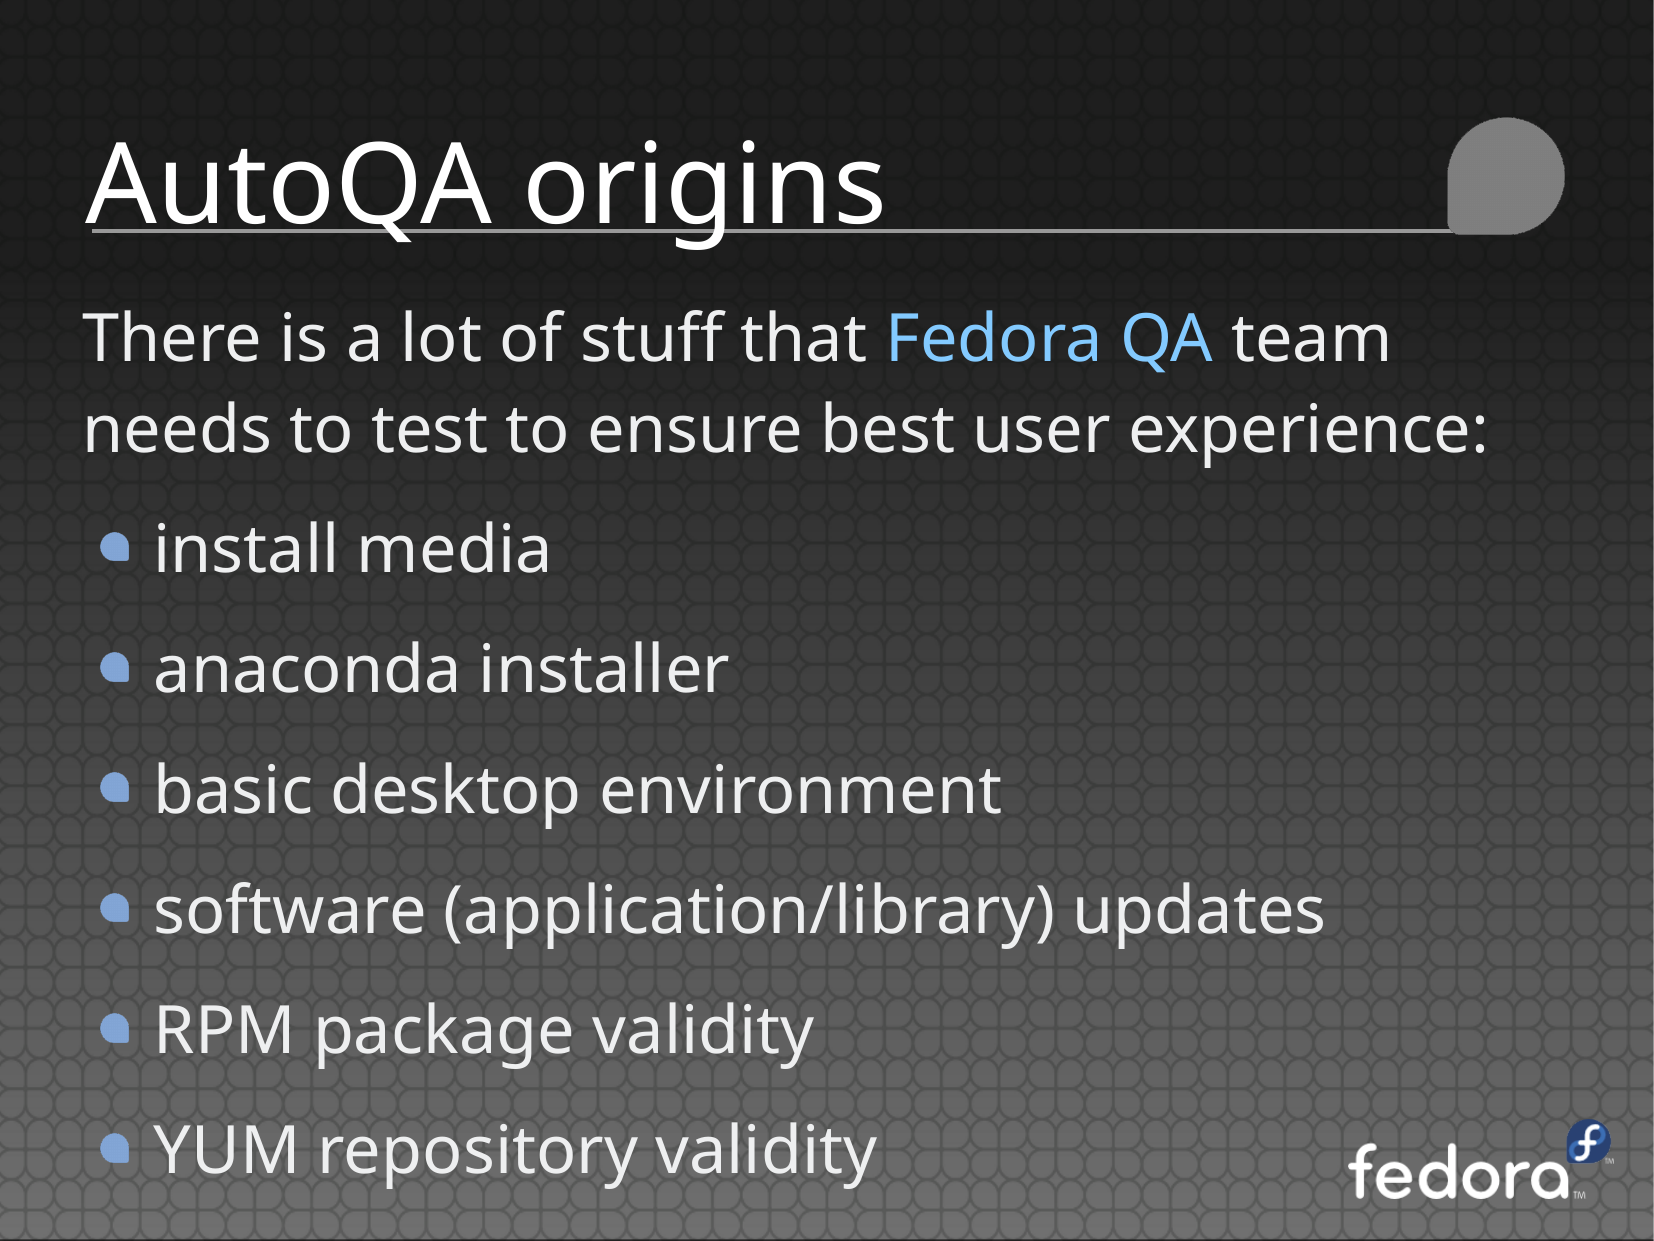

AutoQA origins
# There is a lot of stuff that Fedora QA team needs to test to ensure best user experience:
install media
anaconda installer
basic desktop environment
software (application/library) updates
RPM package validity
YUM repository validity